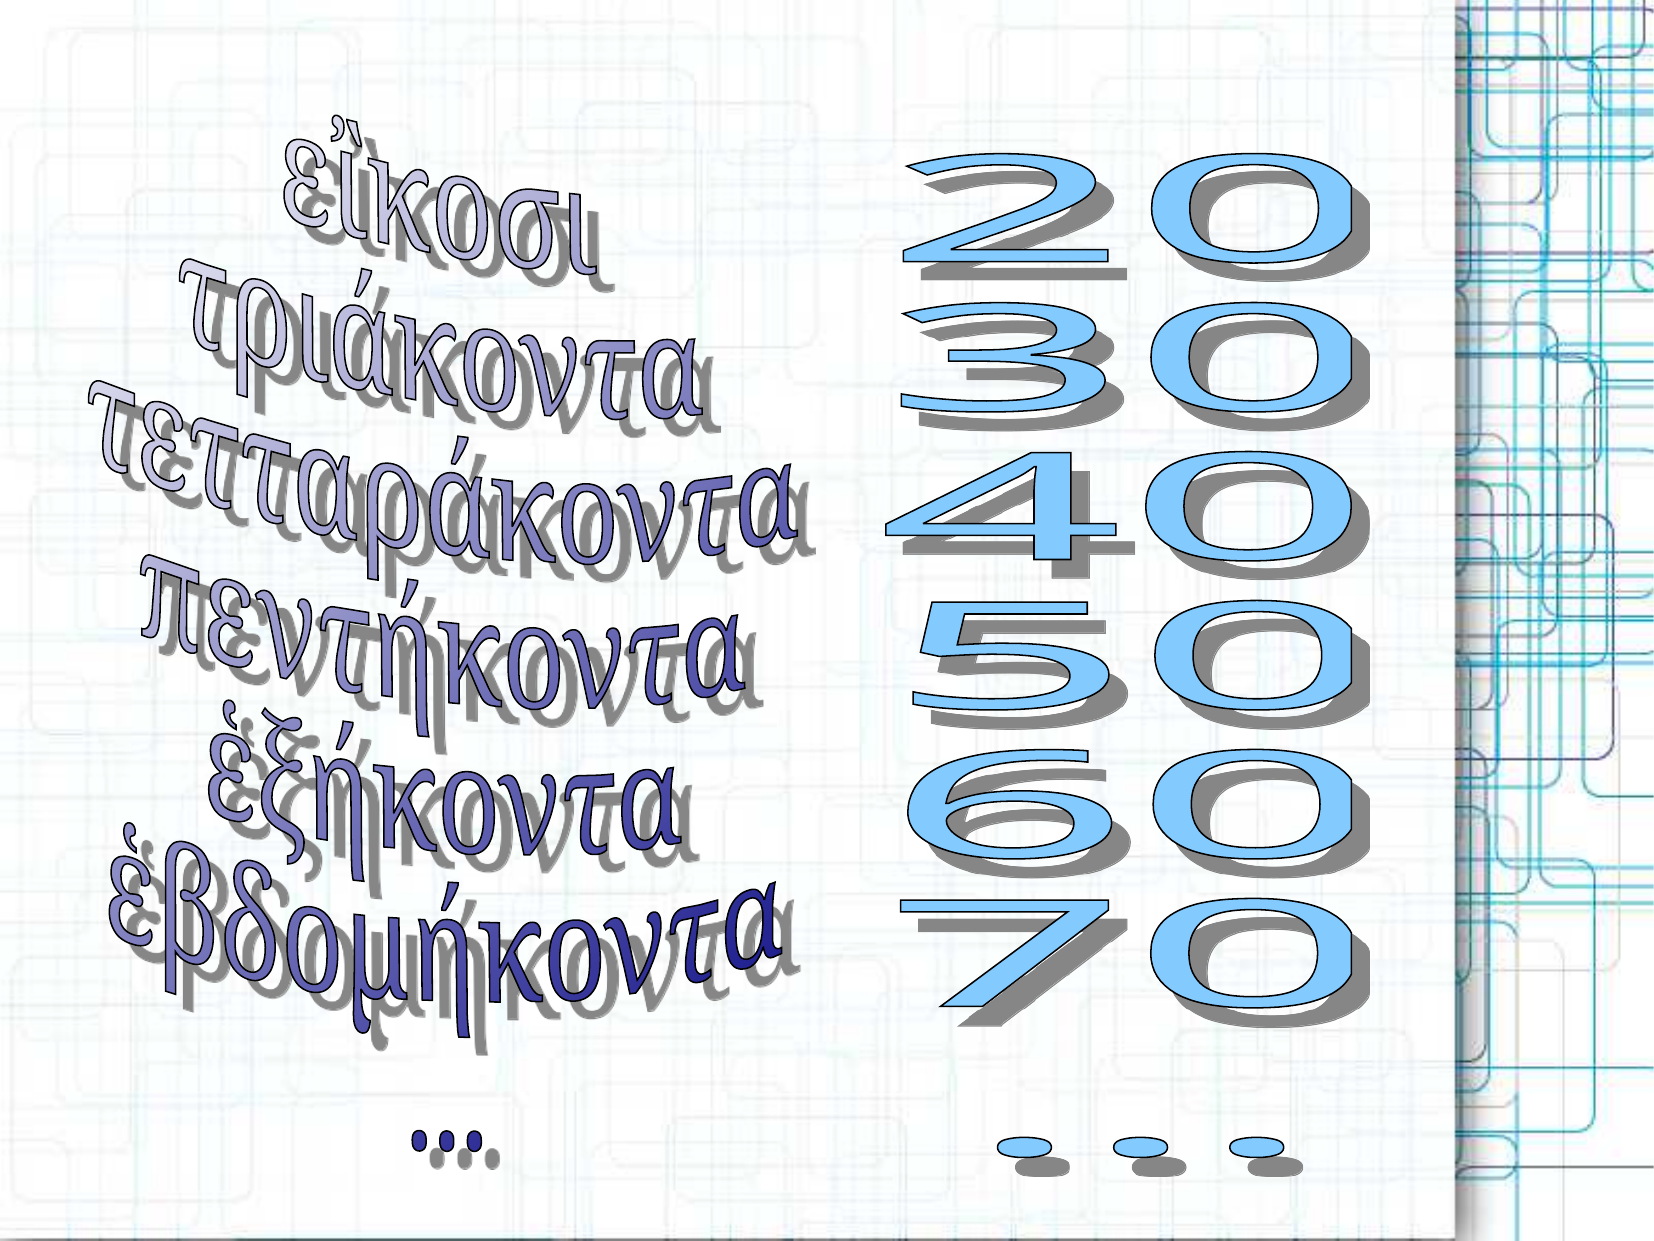

εἲκοσι
τριάκοντα
τετταράκοντα
πεντήκοντα
ἑξήκοντα
ἑβδομήκοντα
...
20
30
40
50
60
70
...